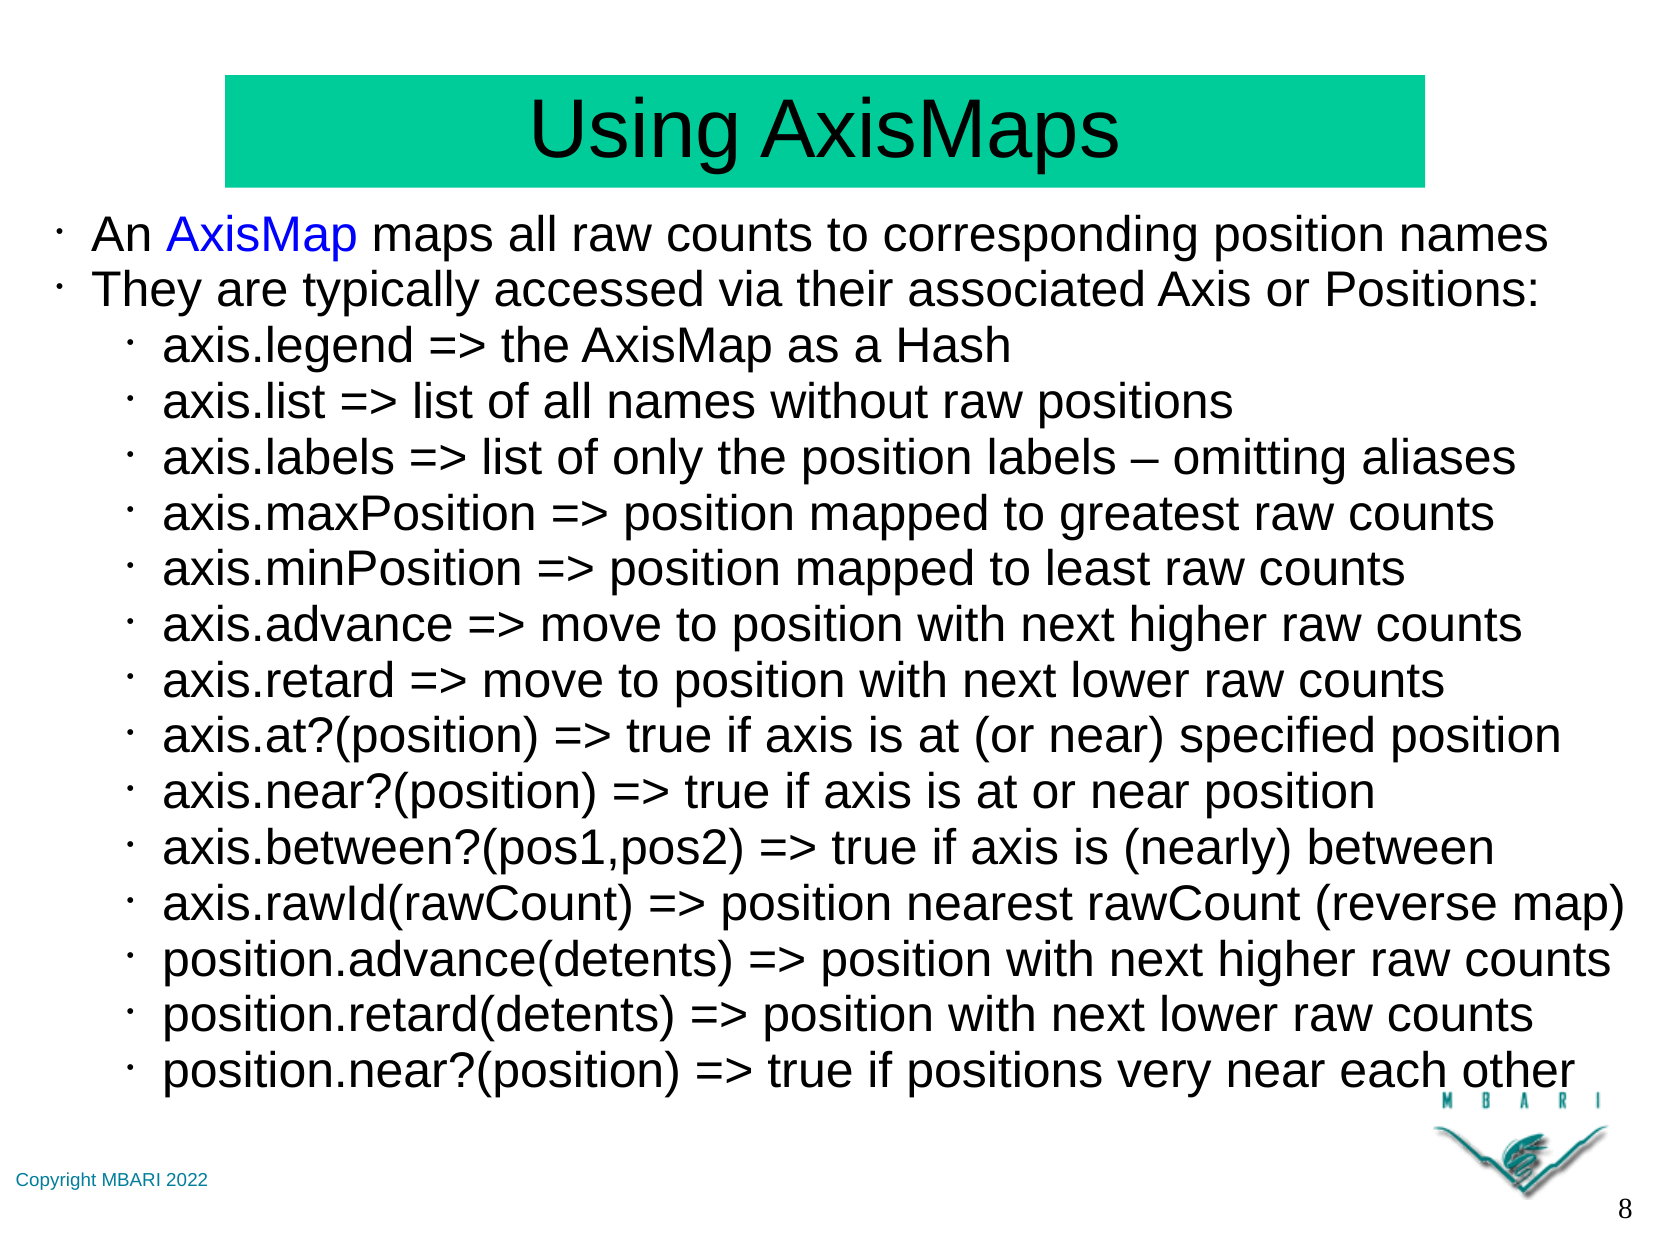

Using AxisMaps
An AxisMap maps all raw counts to corresponding position names
They are typically accessed via their associated Axis or Positions:
axis.legend => the AxisMap as a Hash
axis.list => list of all names without raw positions
axis.labels => list of only the position labels – omitting aliases
axis.maxPosition => position mapped to greatest raw counts
axis.minPosition => position mapped to least raw counts
axis.advance => move to position with next higher raw counts
axis.retard => move to position with next lower raw counts
axis.at?(position) => true if axis is at (or near) specified position
axis.near?(position) => true if axis is at or near position
axis.between?(pos1,pos2) => true if axis is (nearly) between
axis.rawId(rawCount) => position nearest rawCount (reverse map)
position.advance(detents) => position with next higher raw counts
position.retard(detents) => position with next lower raw counts
position.near?(position) => true if positions very near each other